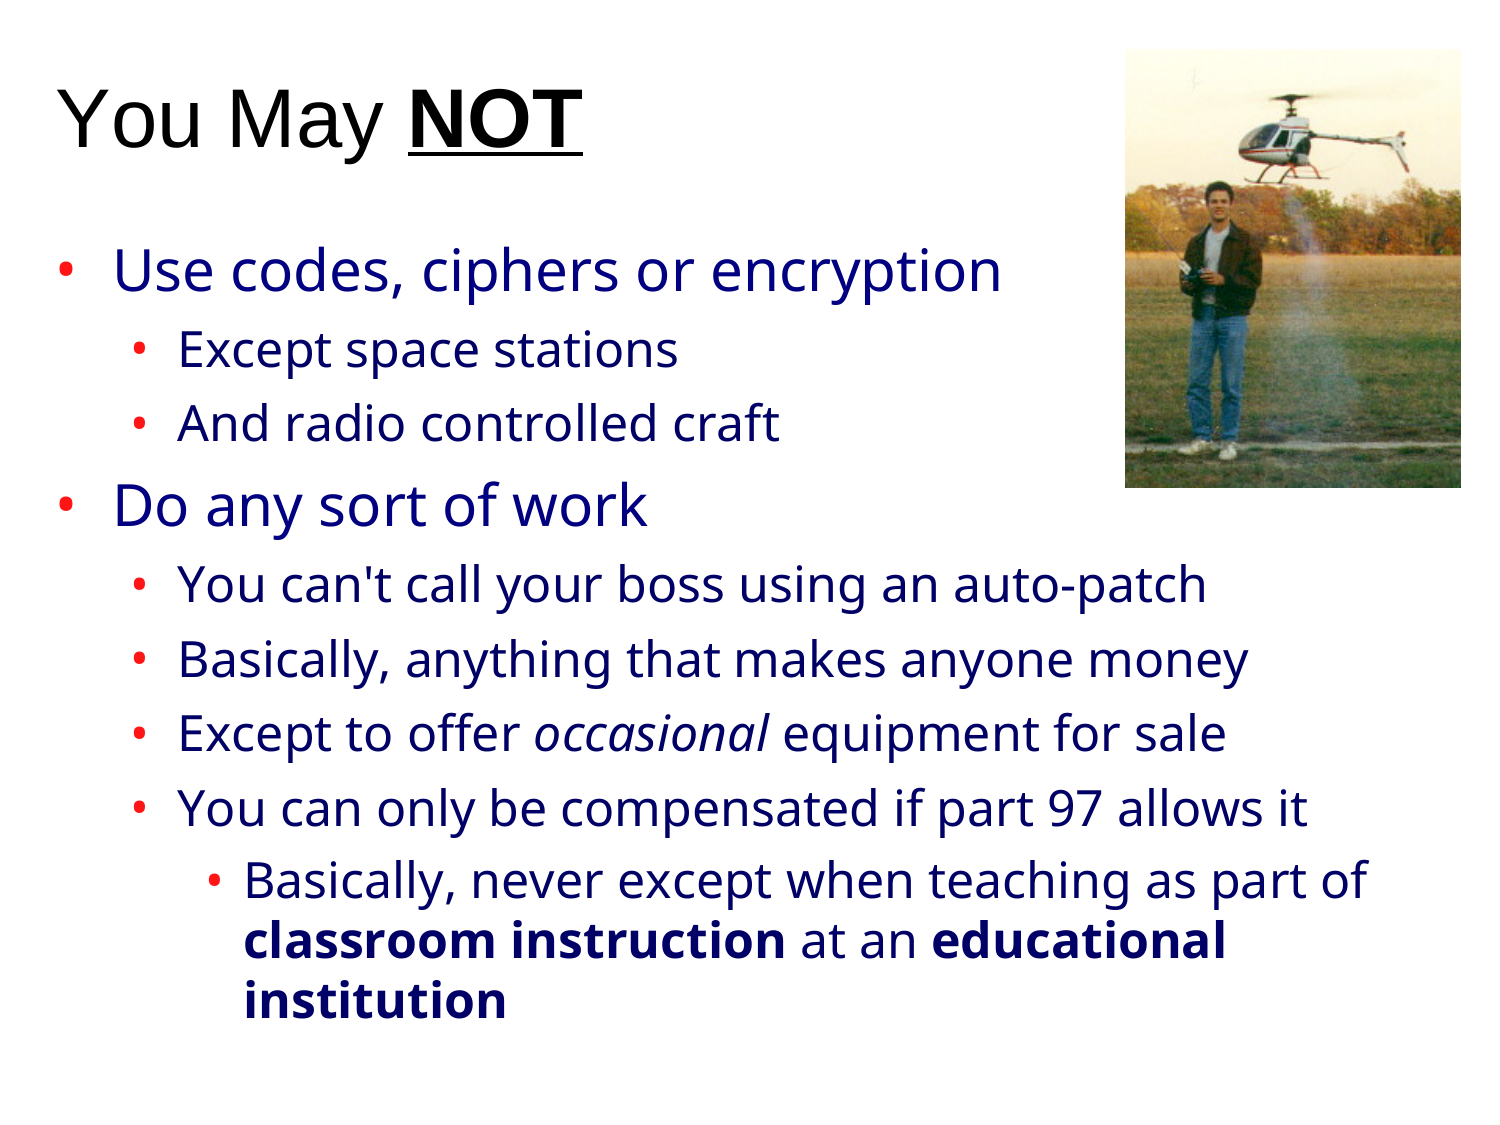

# You May NOT
Use codes, ciphers or encryption
Except space stations
And radio controlled craft
Do any sort of work
You can't call your boss using an auto-patch
Basically, anything that makes anyone money
Except to offer occasional equipment for sale
You can only be compensated if part 97 allows it
Basically, never except when teaching as part of classroom instruction at an educational institution